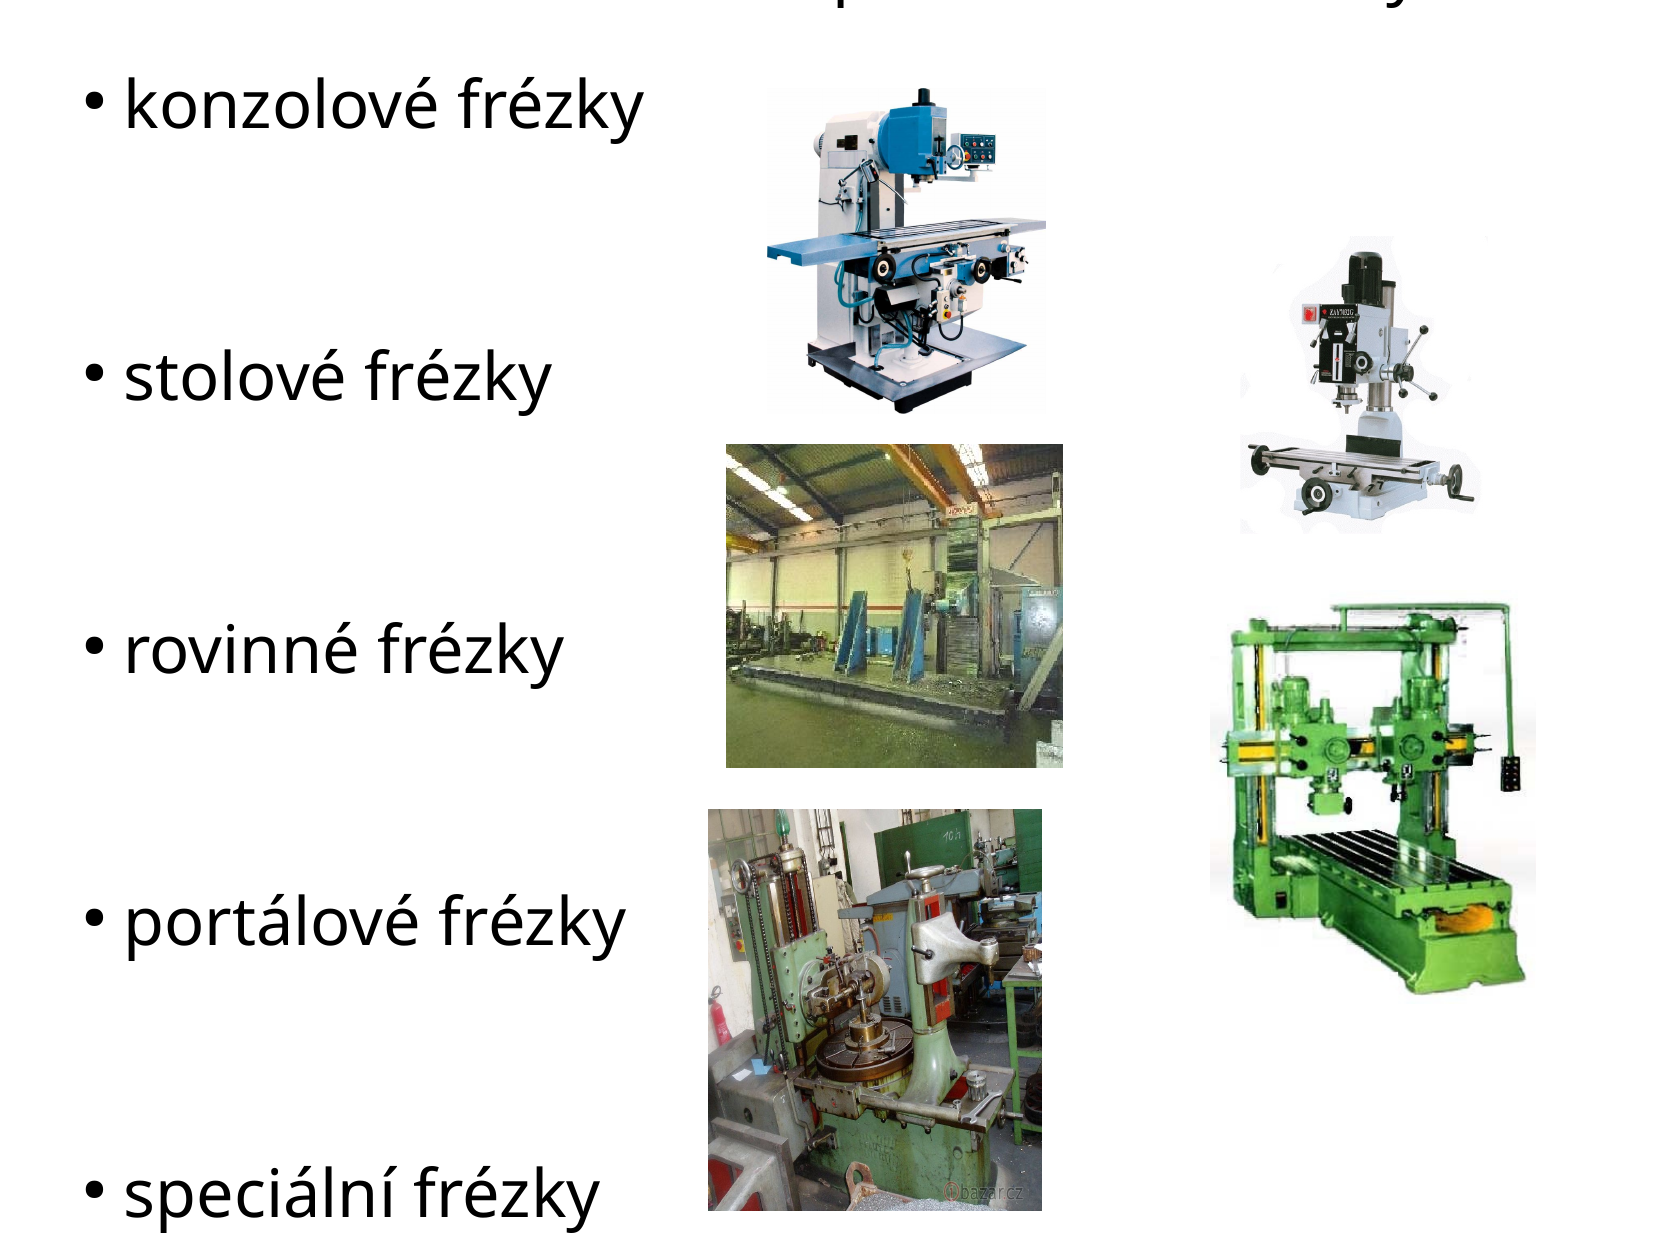

# Dle konstrukce a druhu prací dělíme frézky na:
 konzolové frézky
 stolové frézky
 rovinné frézky
 portálové frézky
 speciální frézky